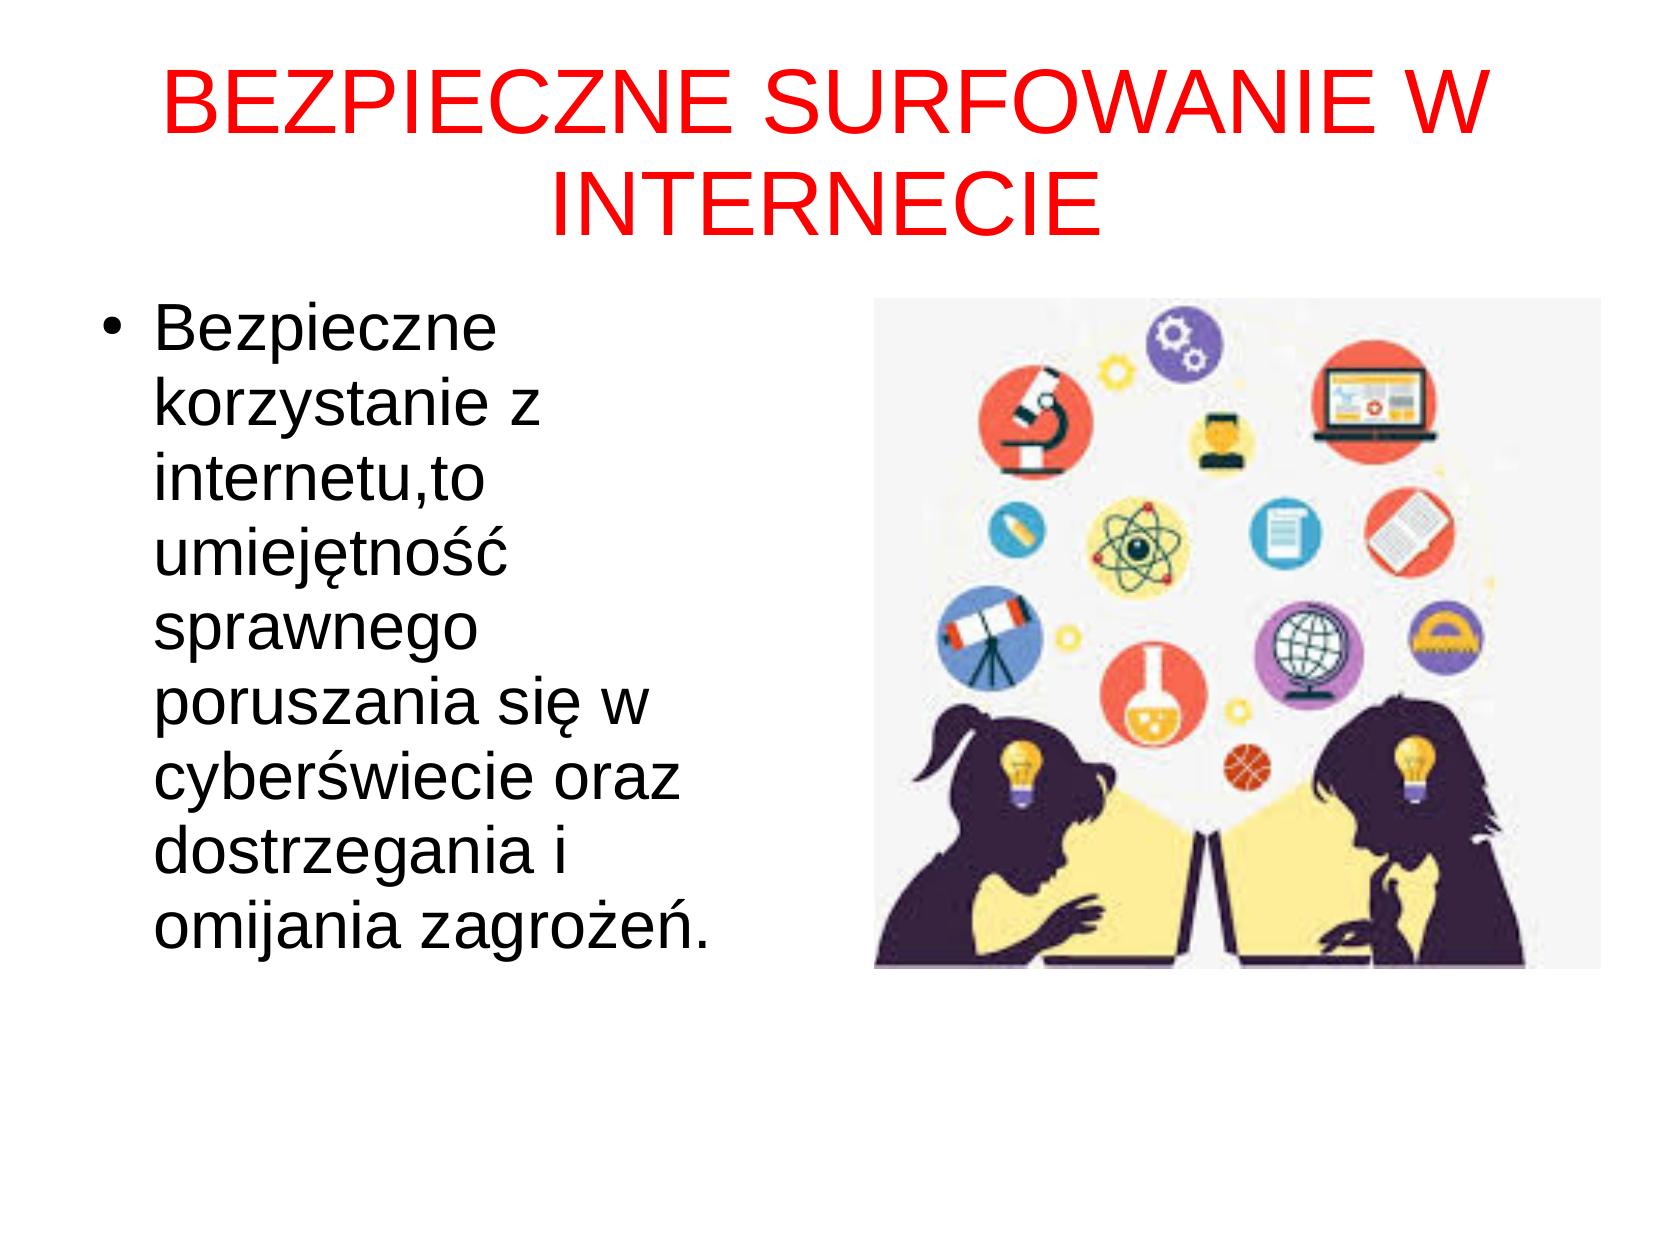

# BEZPIECZNE SURFOWANIE W INTERNECIE
Bezpieczne korzystanie z internetu,to umiejętność sprawnego poruszania się w cyberświecie oraz dostrzegania i omijania zagrożeń.